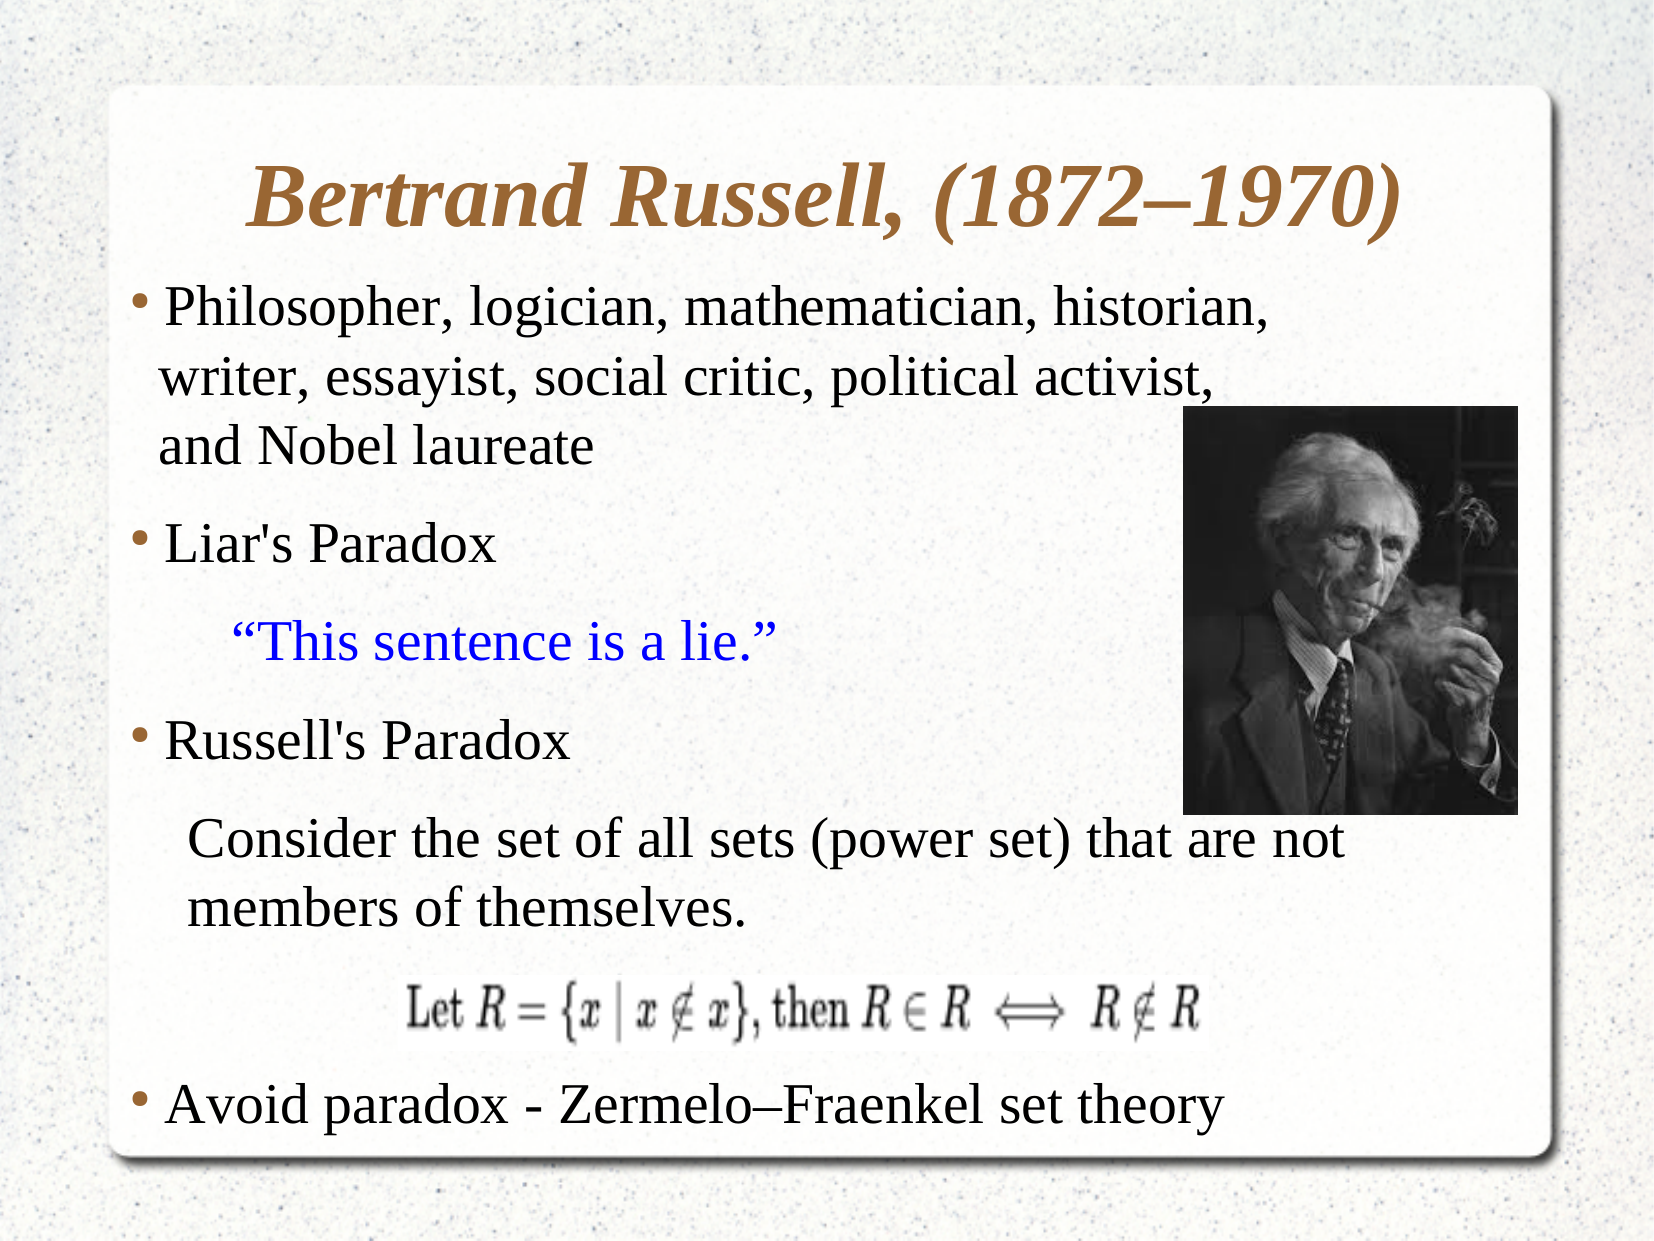

# Bertrand Russell, (1872–1970)
 Philosopher, logician, mathematician, historian,
 writer, essayist, social critic, political activist,
 and Nobel laureate
 Liar's Paradox
 “This sentence is a lie.”
 Russell's Paradox
 Consider the set of all sets (power set) that are not
 members of themselves.
 .
 Avoid paradox - Zermelo–Fraenkel set theory